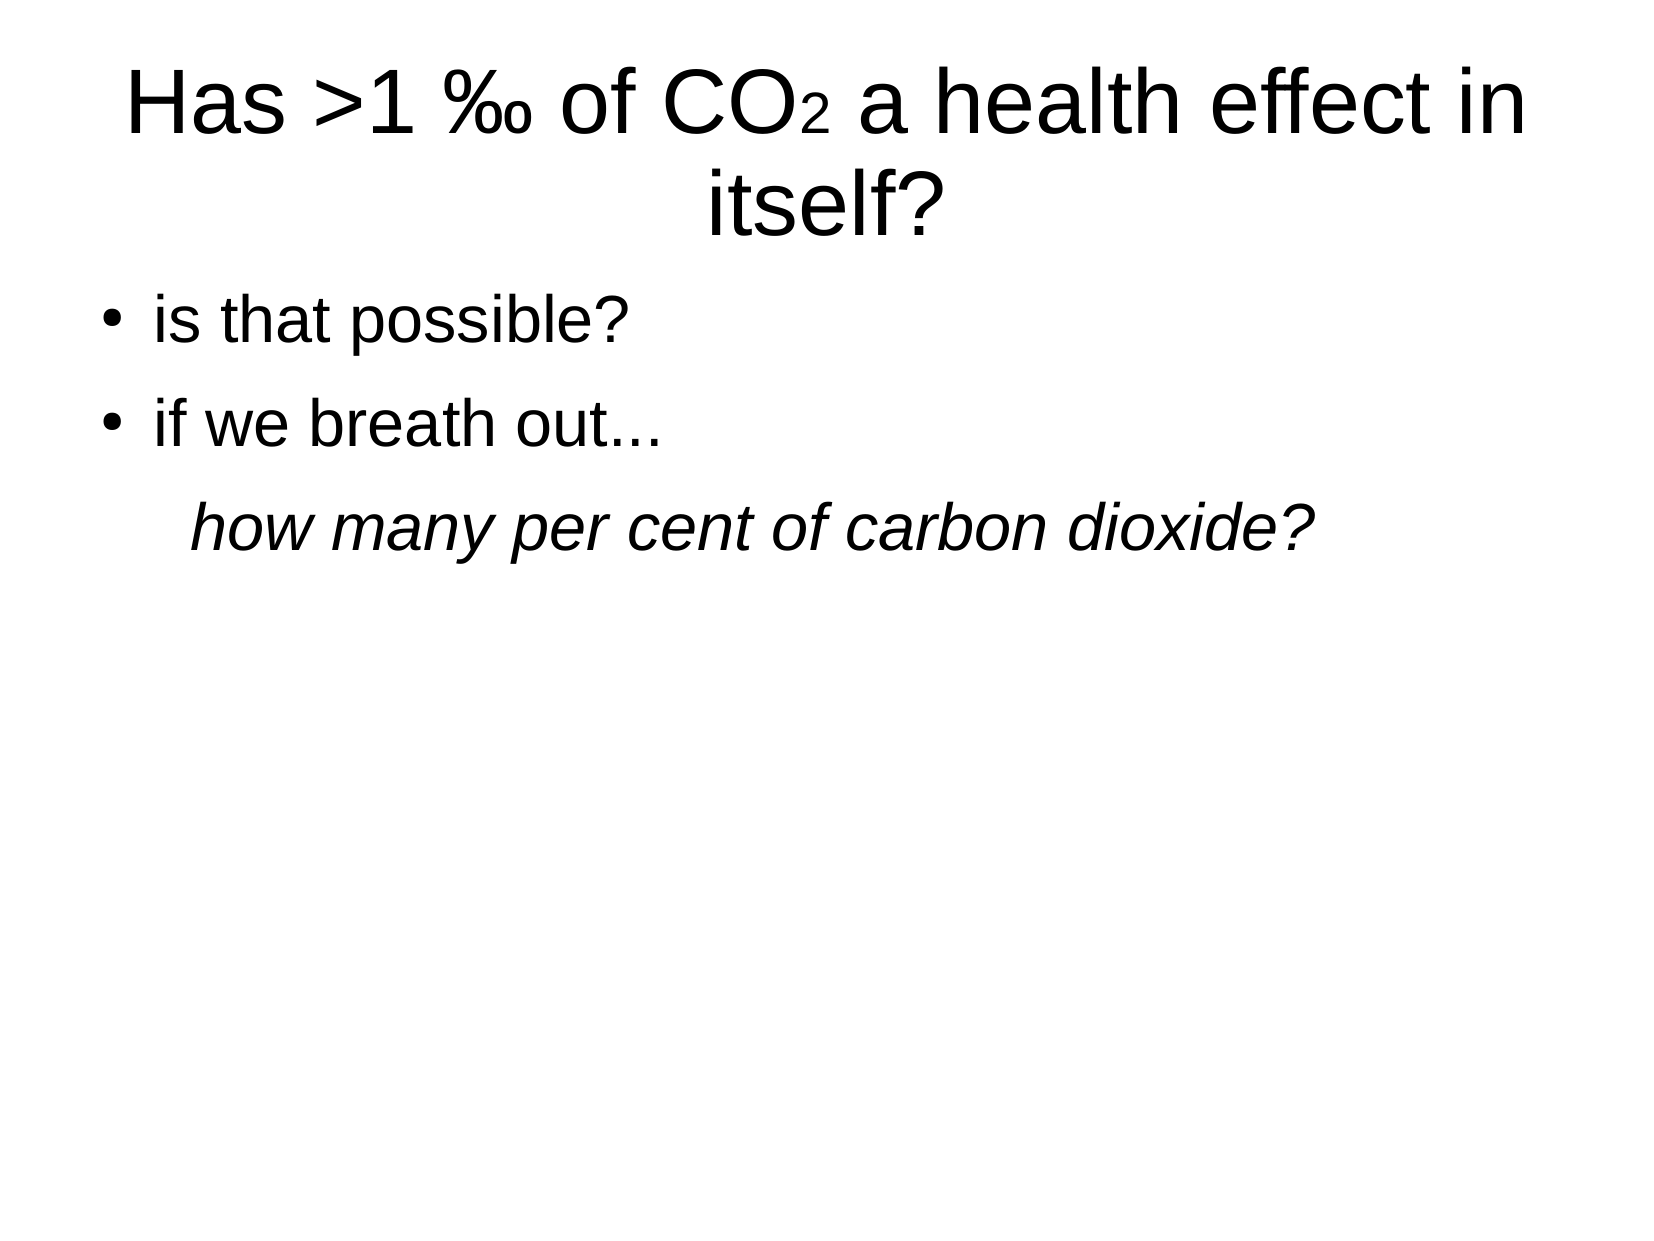

# Has >1 ‰ of CO2 a health effect in itself?
is that possible?
if we breath out...
 how many per cent of carbon dioxide?